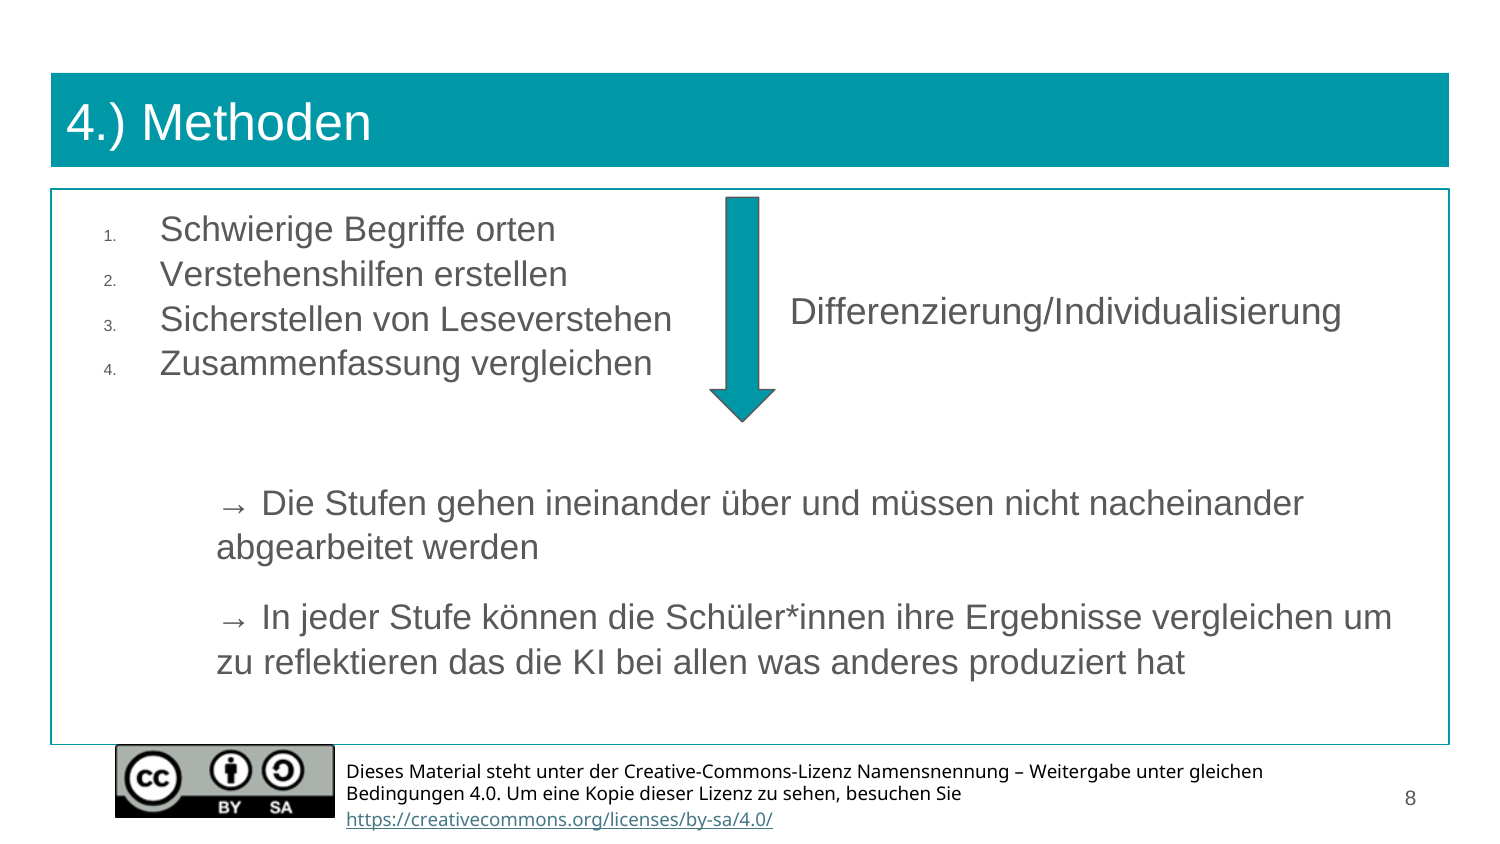

# 4.) Methoden
Schwierige Begriffe orten
Verstehenshilfen erstellen
Sicherstellen von Leseverstehen
Zusammenfassung vergleichen
→ Die Stufen gehen ineinander über und müssen nicht nacheinander abgearbeitet werden
→ In jeder Stufe können die Schüler*innen ihre Ergebnisse vergleichen um zu reflektieren das die KI bei allen was anderes produziert hat
Differenzierung/Individualisierung
Dieses Material steht unter der Creative-Commons-Lizenz Namensnennung – Weitergabe unter gleichen Bedingungen 4.0. Um eine Kopie dieser Lizenz zu sehen, besuchen Siehttps://creativecommons.org/licenses/by-sa/4.0/